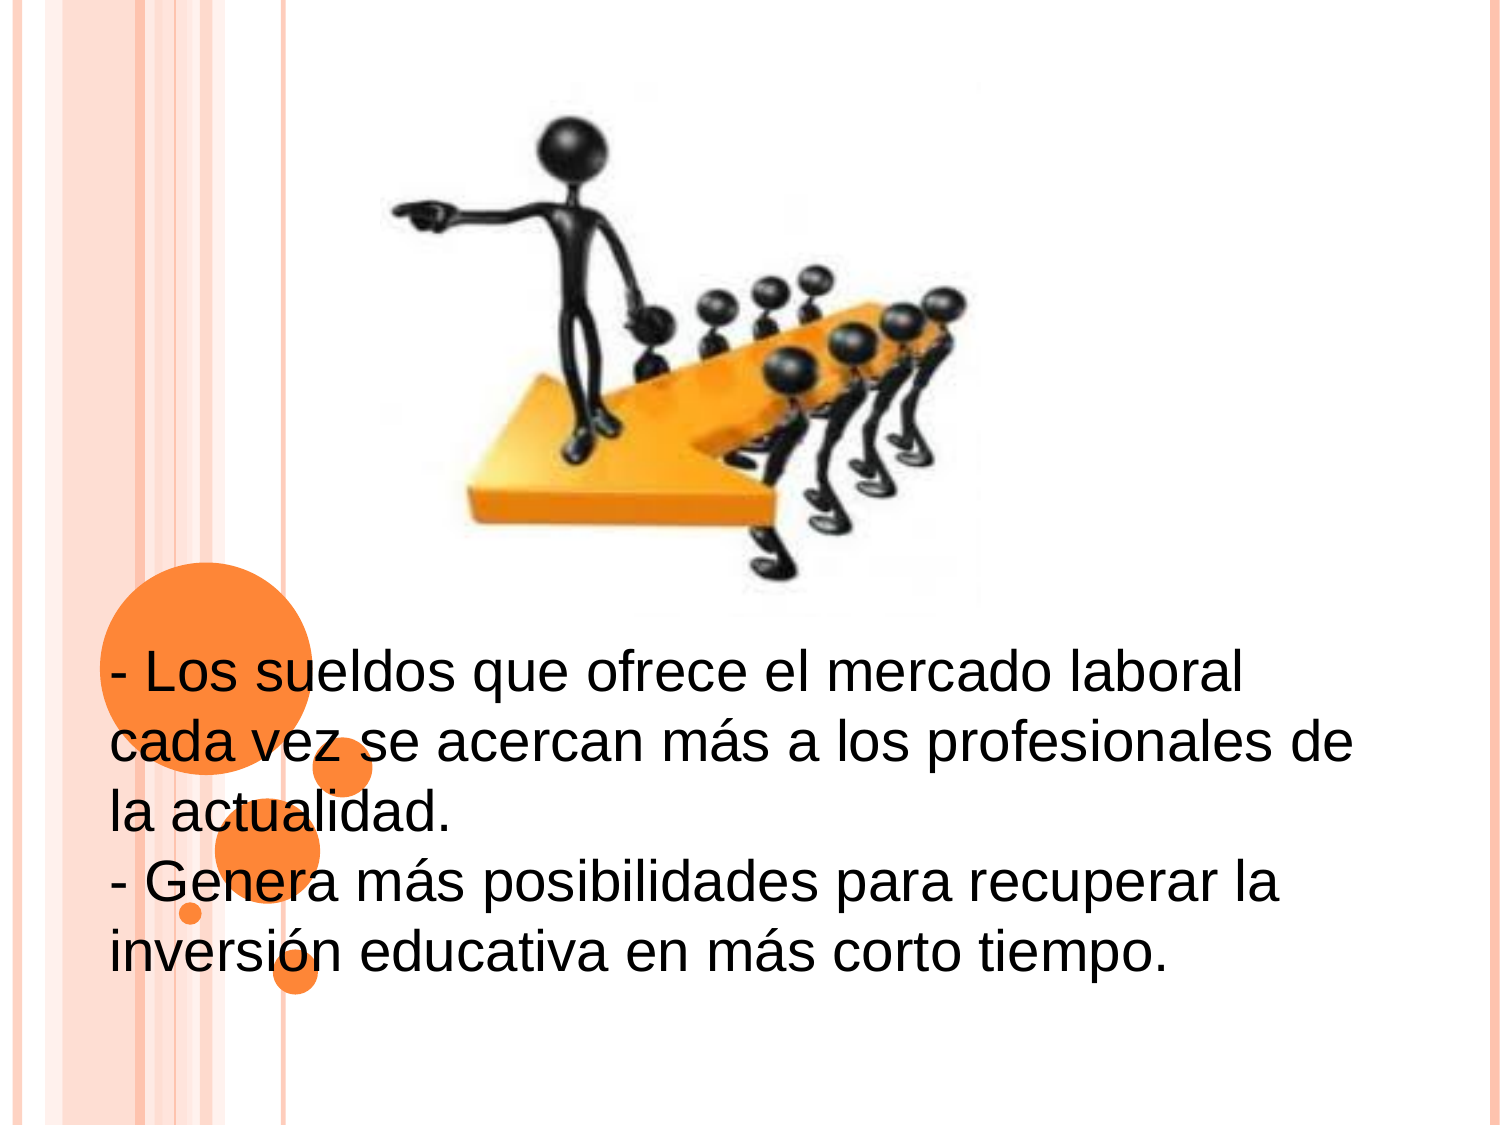

- Los sueldos que ofrece el mercado laboral cada vez se acercan más a los profesionales de la actualidad.
- Genera más posibilidades para recuperar la inversión educativa en más corto tiempo.